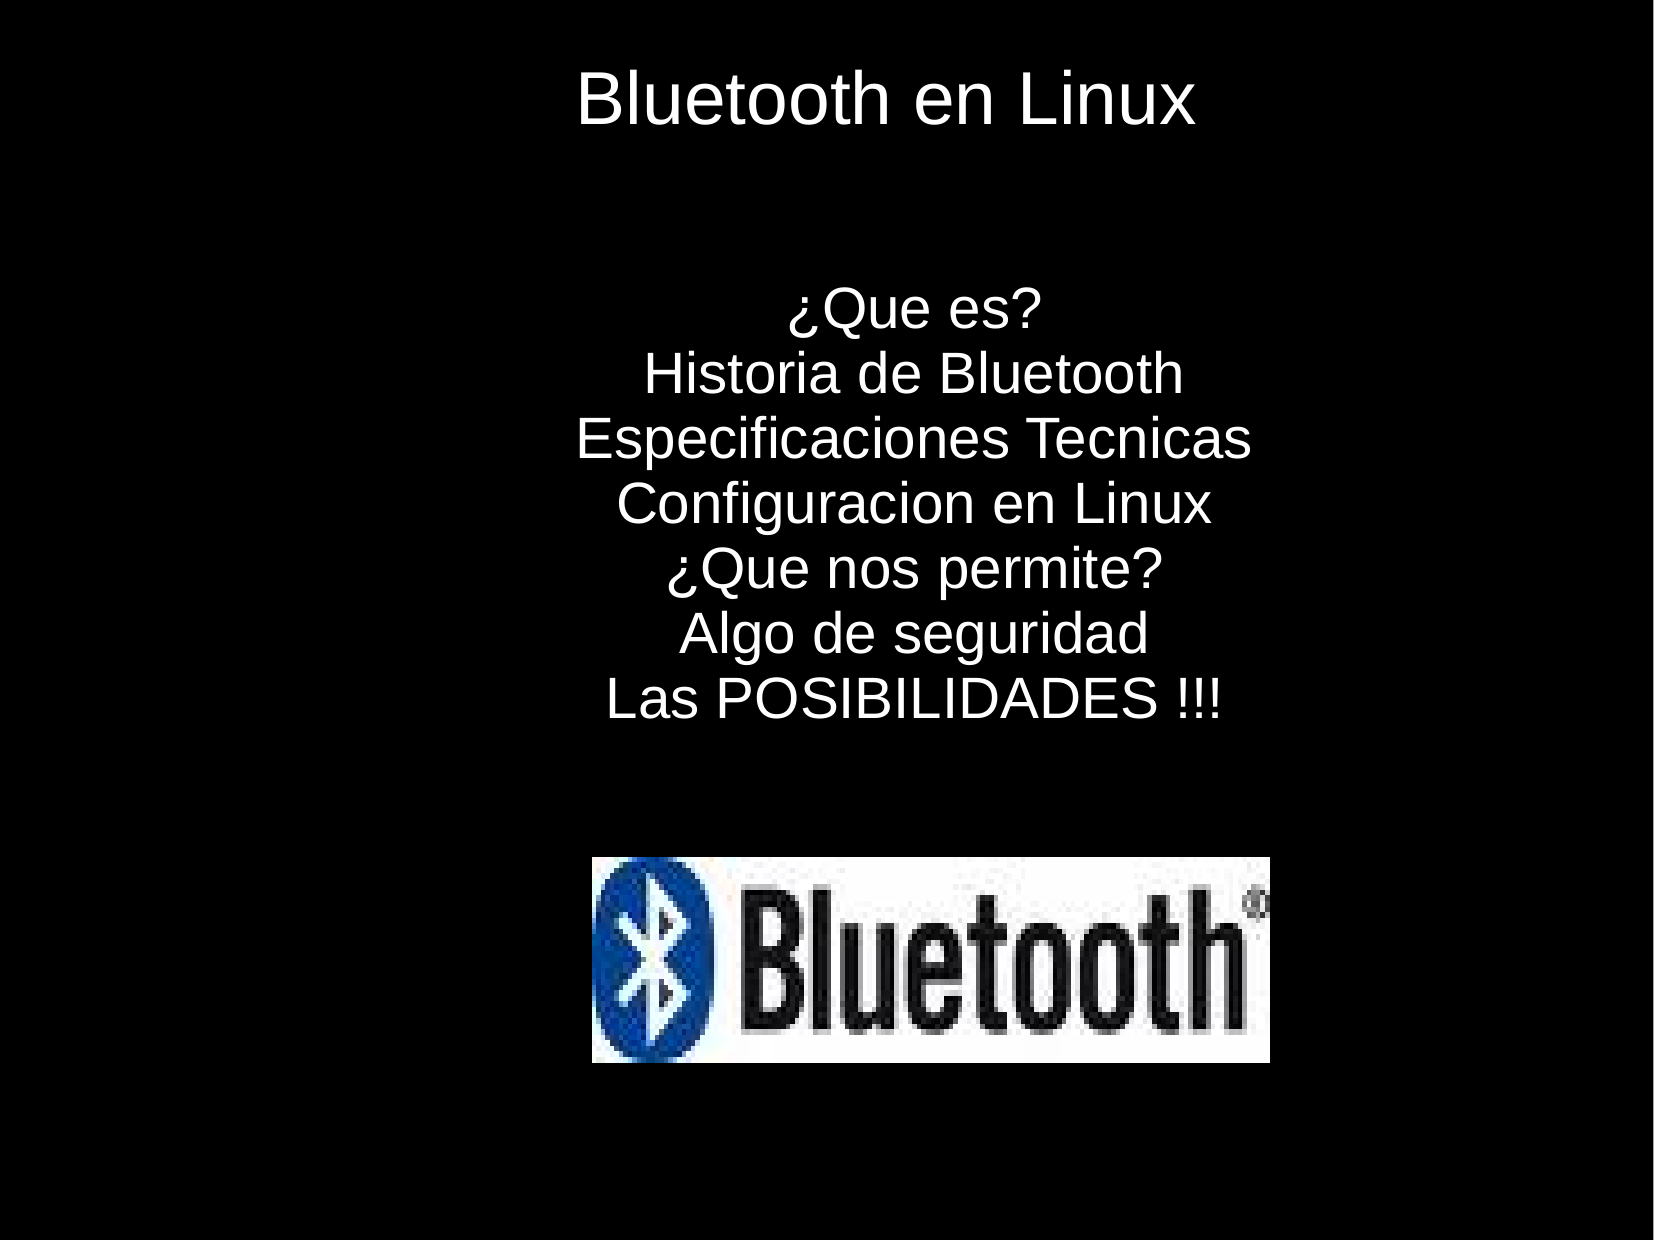

Bluetooth en Linux
¿Que es?
Historia de Bluetooth
Especificaciones Tecnicas
Configuracion en Linux
¿Que nos permite?
Algo de seguridad
Las POSIBILIDADES !!!